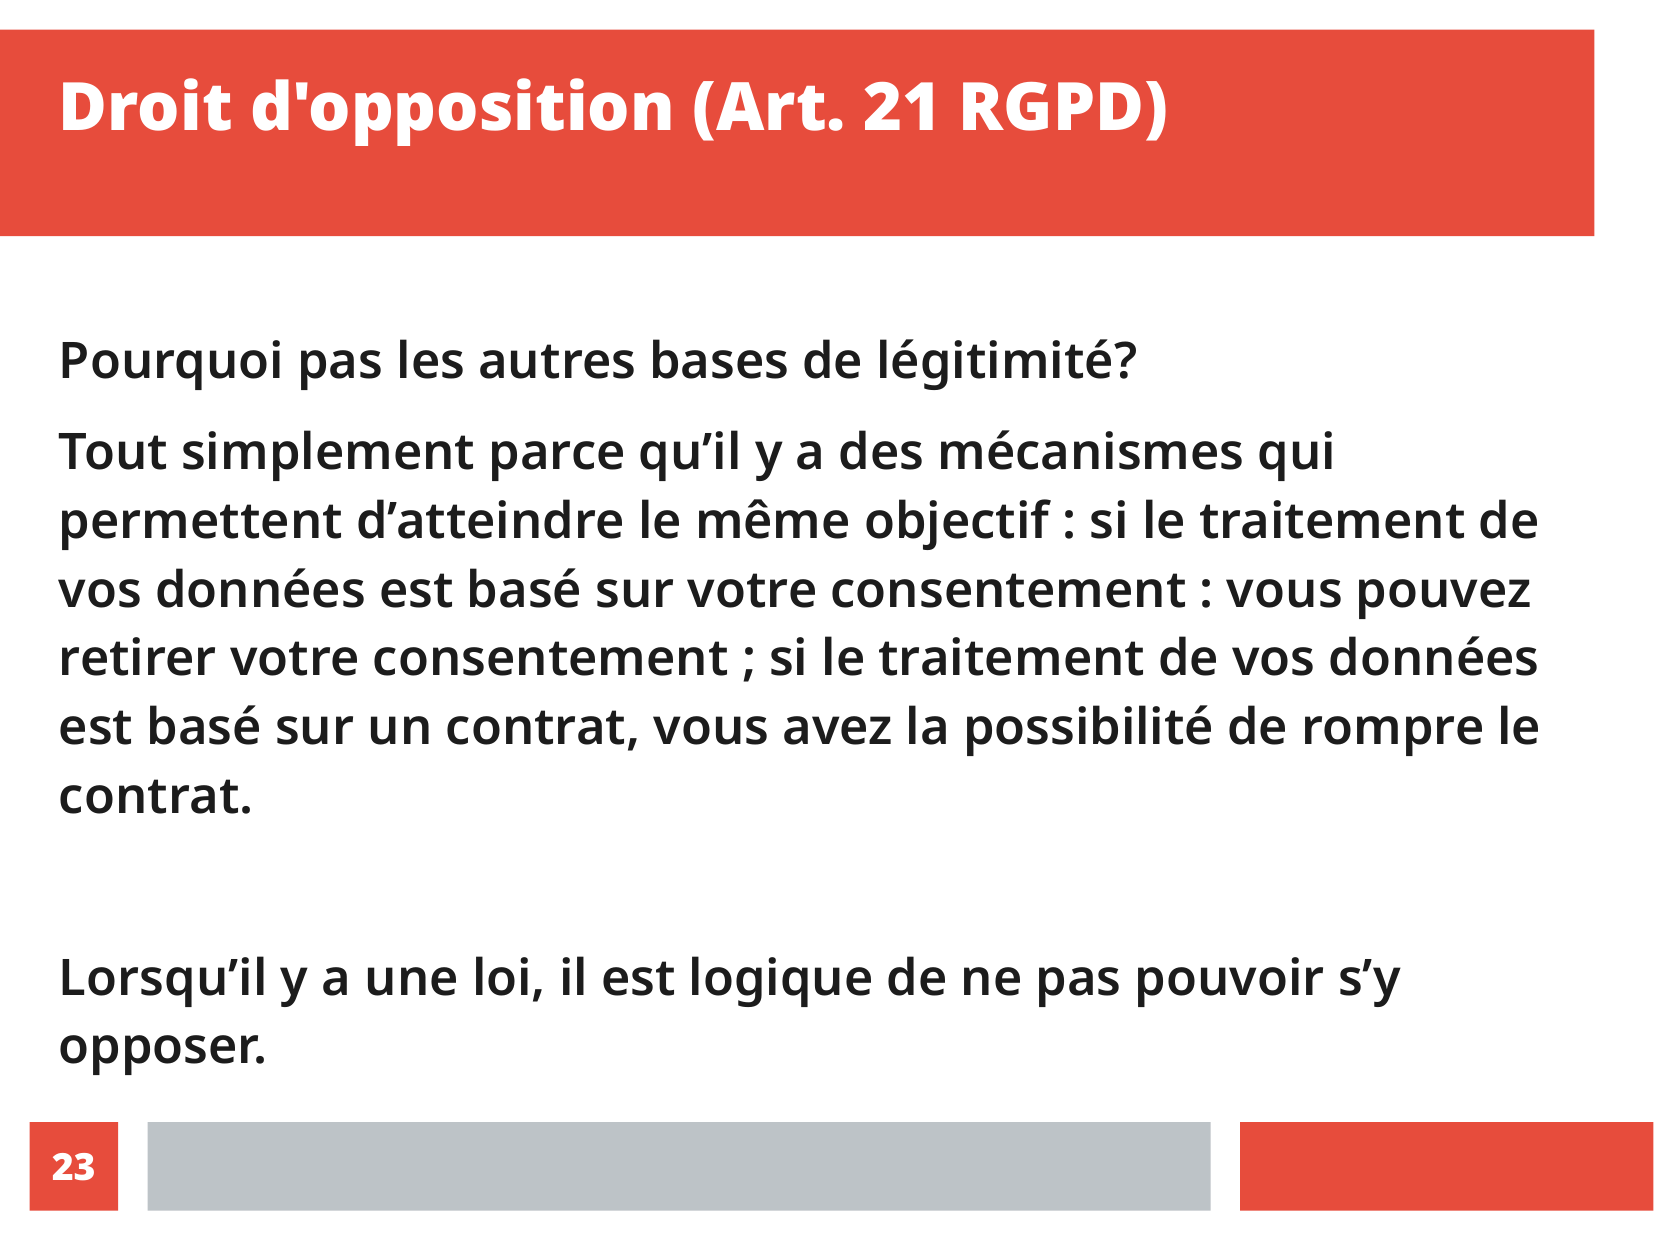

# Droit d'opposition (Art. 21 RGPD)
Pourquoi pas les autres bases de légitimité?
Tout simplement parce qu’il y a des mécanismes qui permettent d’atteindre le même objectif : si le traitement de vos données est basé sur votre consentement : vous pouvez retirer votre consentement ; si le traitement de vos données est basé sur un contrat, vous avez la possibilité de rompre le contrat.
Lorsqu’il y a une loi, il est logique de ne pas pouvoir s’y opposer.
23